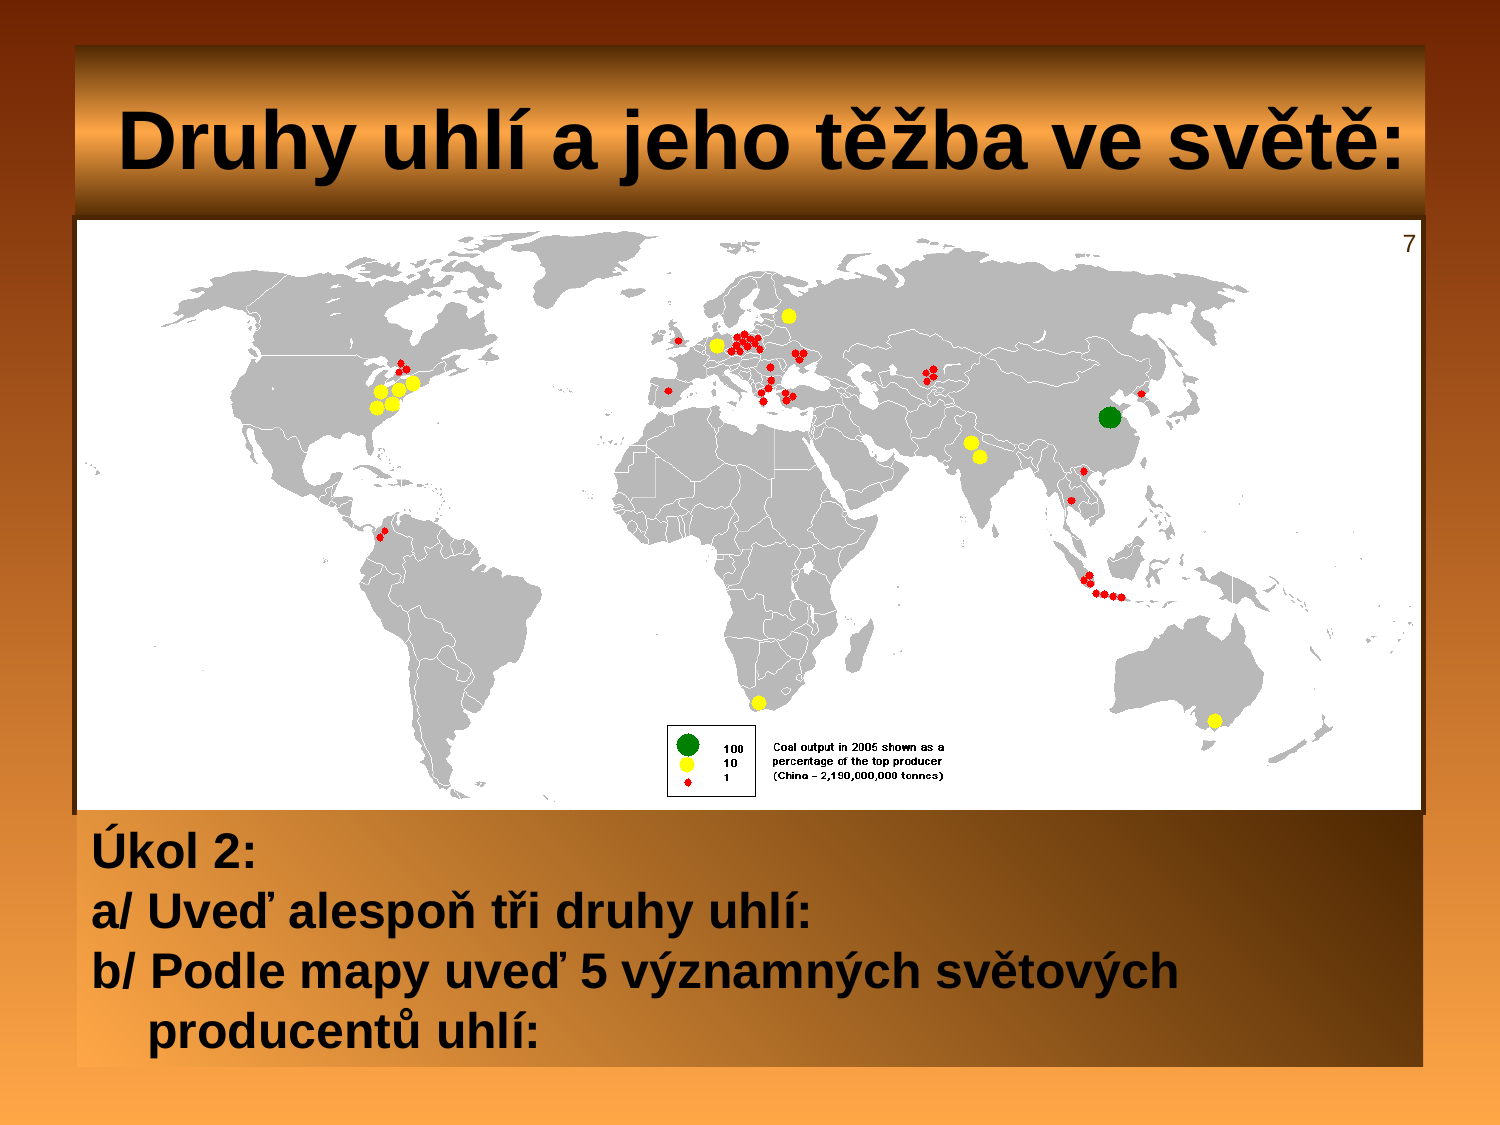

# Druhy uhlí a jeho těžba ve světě:
7
Úkol 2:
a/ Uveď alespoň tři druhy uhlí:
b/ Podle mapy uveď 5 významných světových
 producentů uhlí: